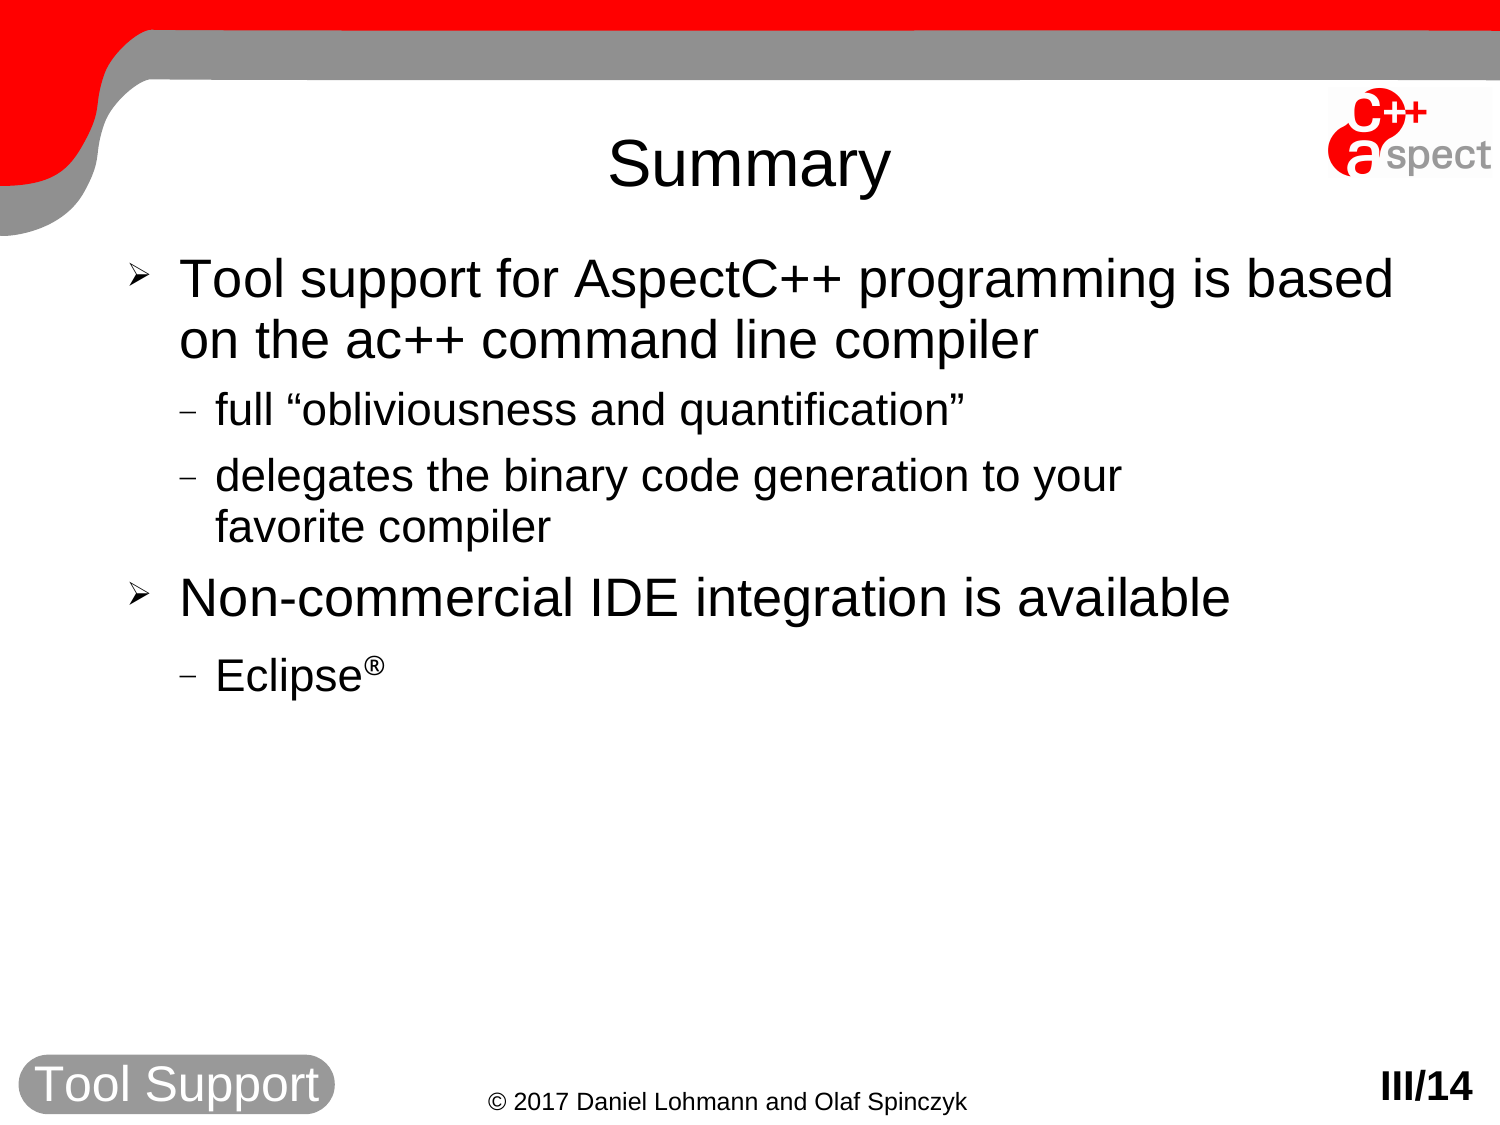

# Summary
Tool support for AspectC++ programming is based on the ac++ command line compiler
full “obliviousness and quantification”
delegates the binary code generation to your
favorite compiler
Non-commercial IDE integration is available
Eclipse®